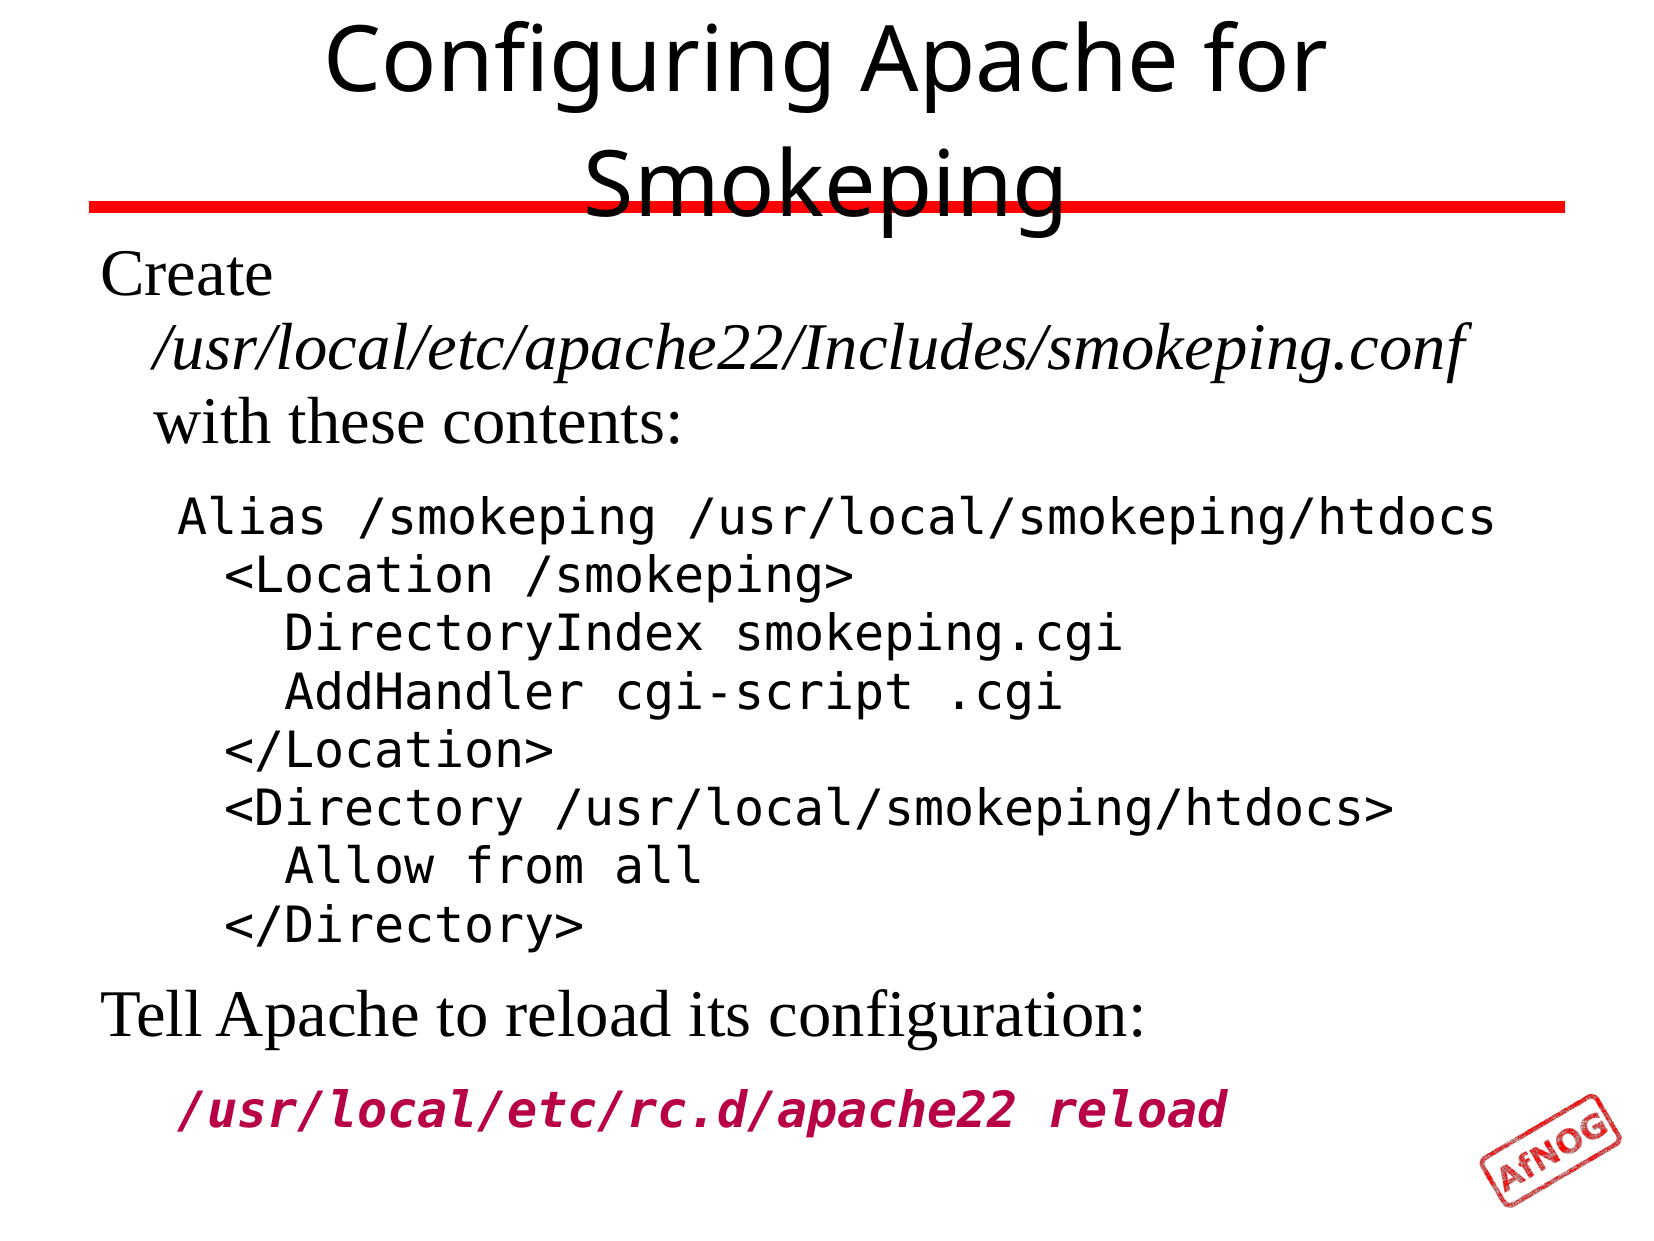

# Configuring Apache for Smokeping
Create /usr/local/etc/apache22/Includes/smokeping.conf with these contents:
Alias /smokeping /usr/local/smokeping/htdocs
<Location /smokeping>
 DirectoryIndex smokeping.cgi
 AddHandler cgi-script .cgi
</Location>
<Directory /usr/local/smokeping/htdocs>
 Allow from all
</Directory>
Tell Apache to reload its configuration:
/usr/local/etc/rc.d/apache22 reload